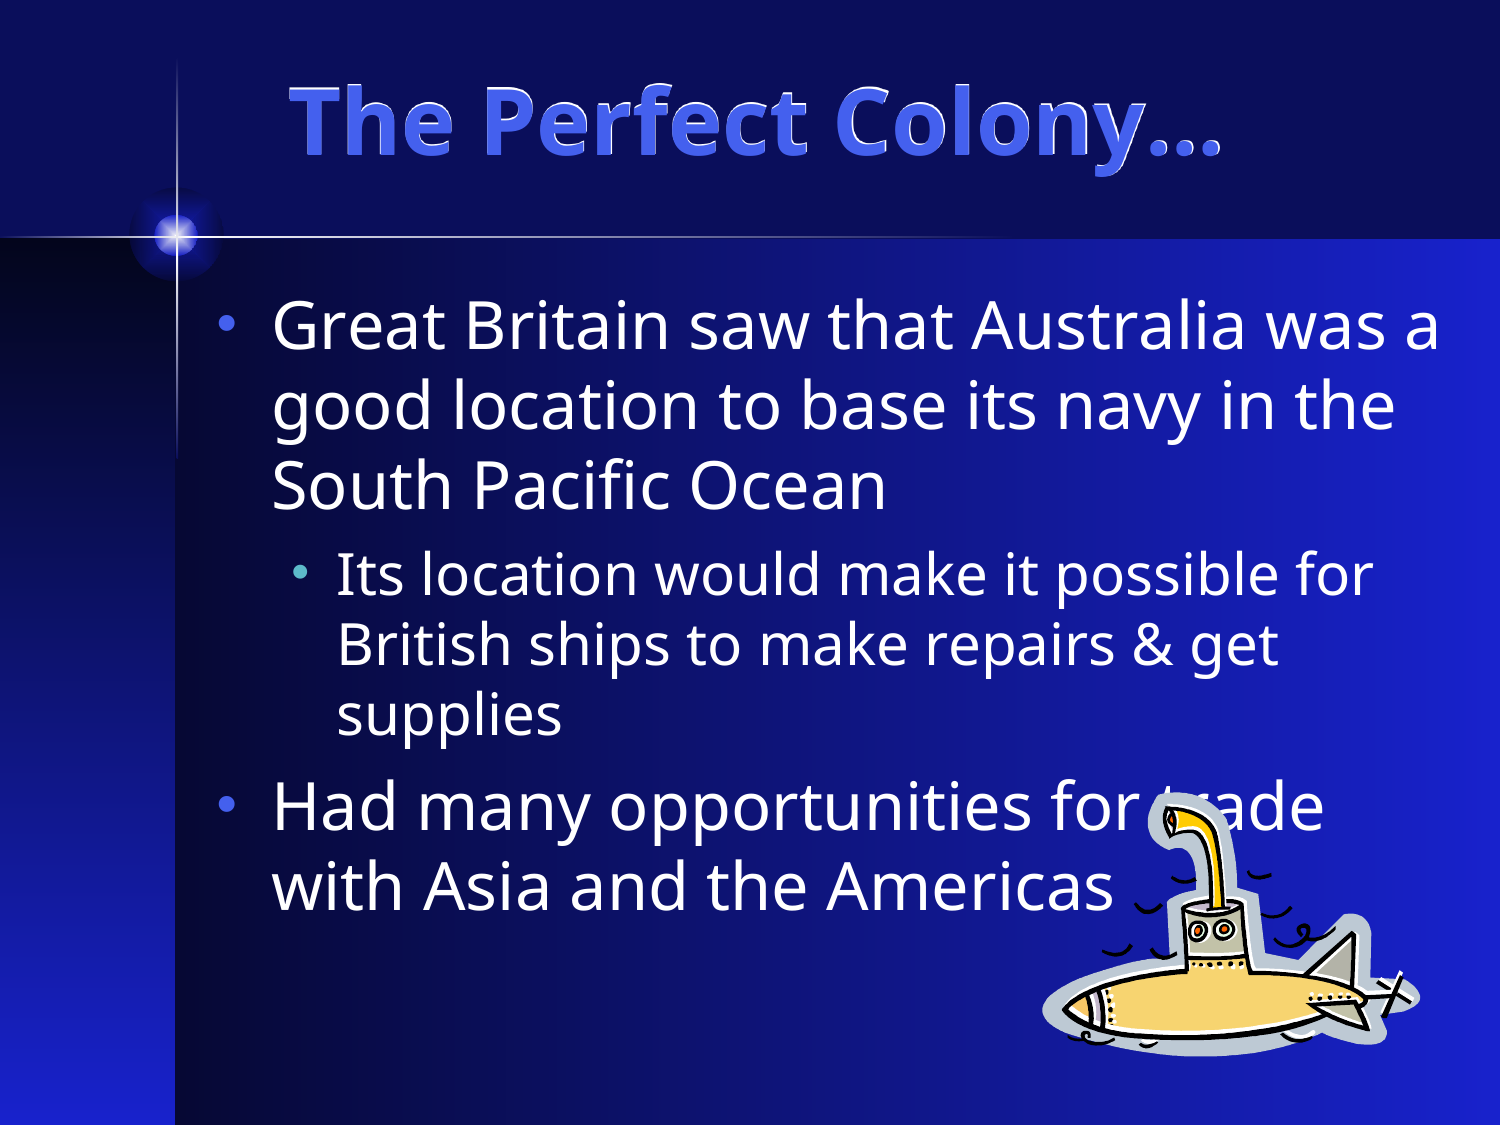

# The Perfect Colony…
Great Britain saw that Australia was a good location to base its navy in the South Pacific Ocean
Its location would make it possible for British ships to make repairs & get supplies
Had many opportunities for trade with Asia and the Americas